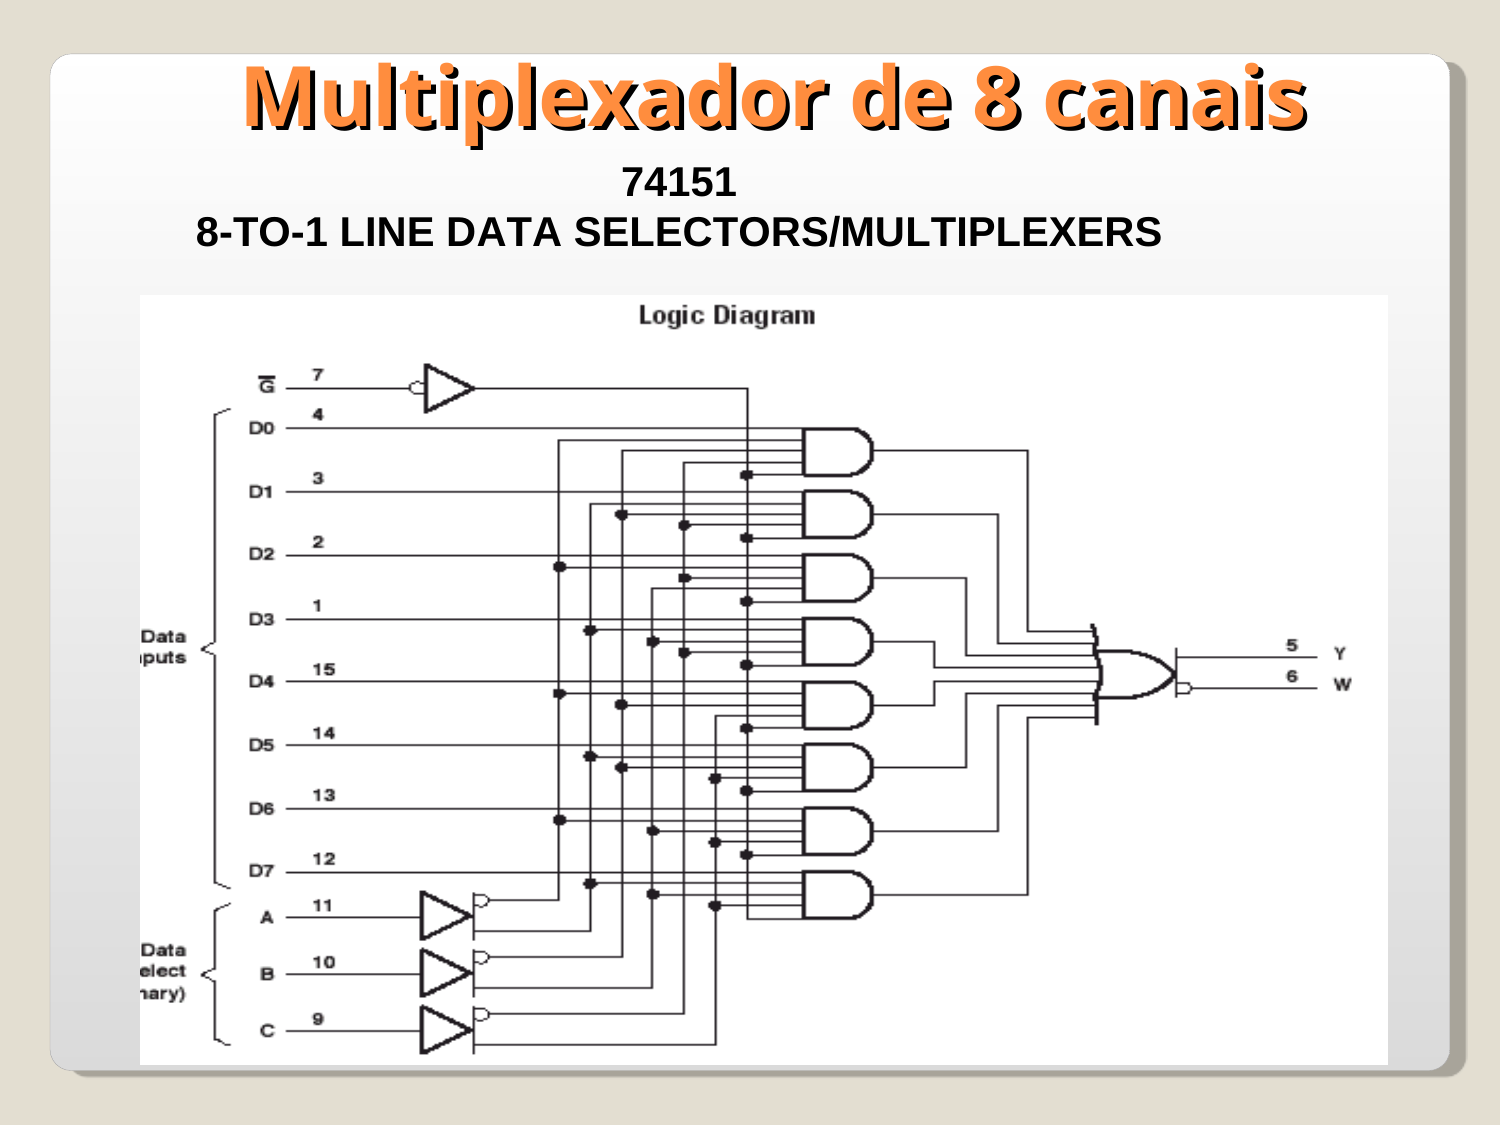

Multiplexador de 8 canais
74151
8-TO-1 LINE DATA SELECTORS/MULTIPLEXERS